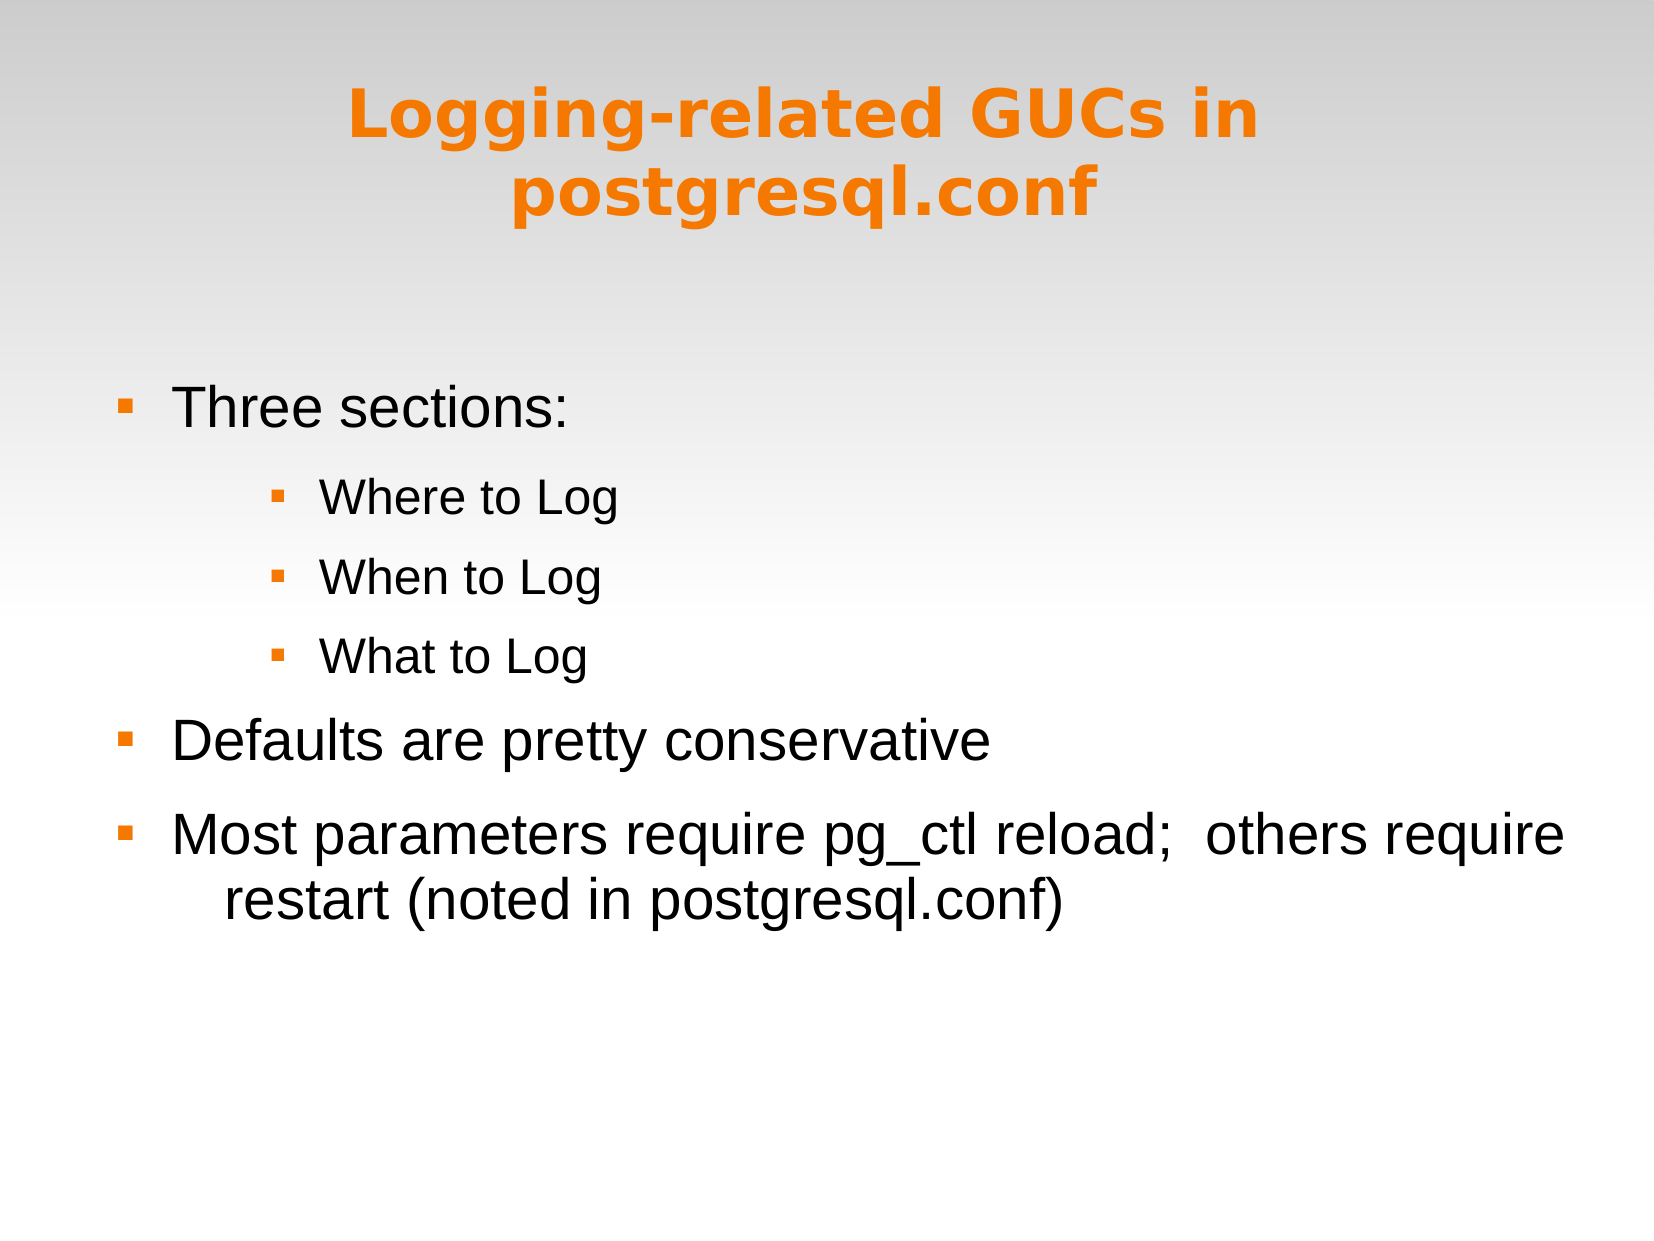

# Logging-related GUCs in postgresql.conf
Three sections:
Where to Log
When to Log
What to Log
Defaults are pretty conservative
Most parameters require pg_ctl reload; others require restart (noted in postgresql.conf)